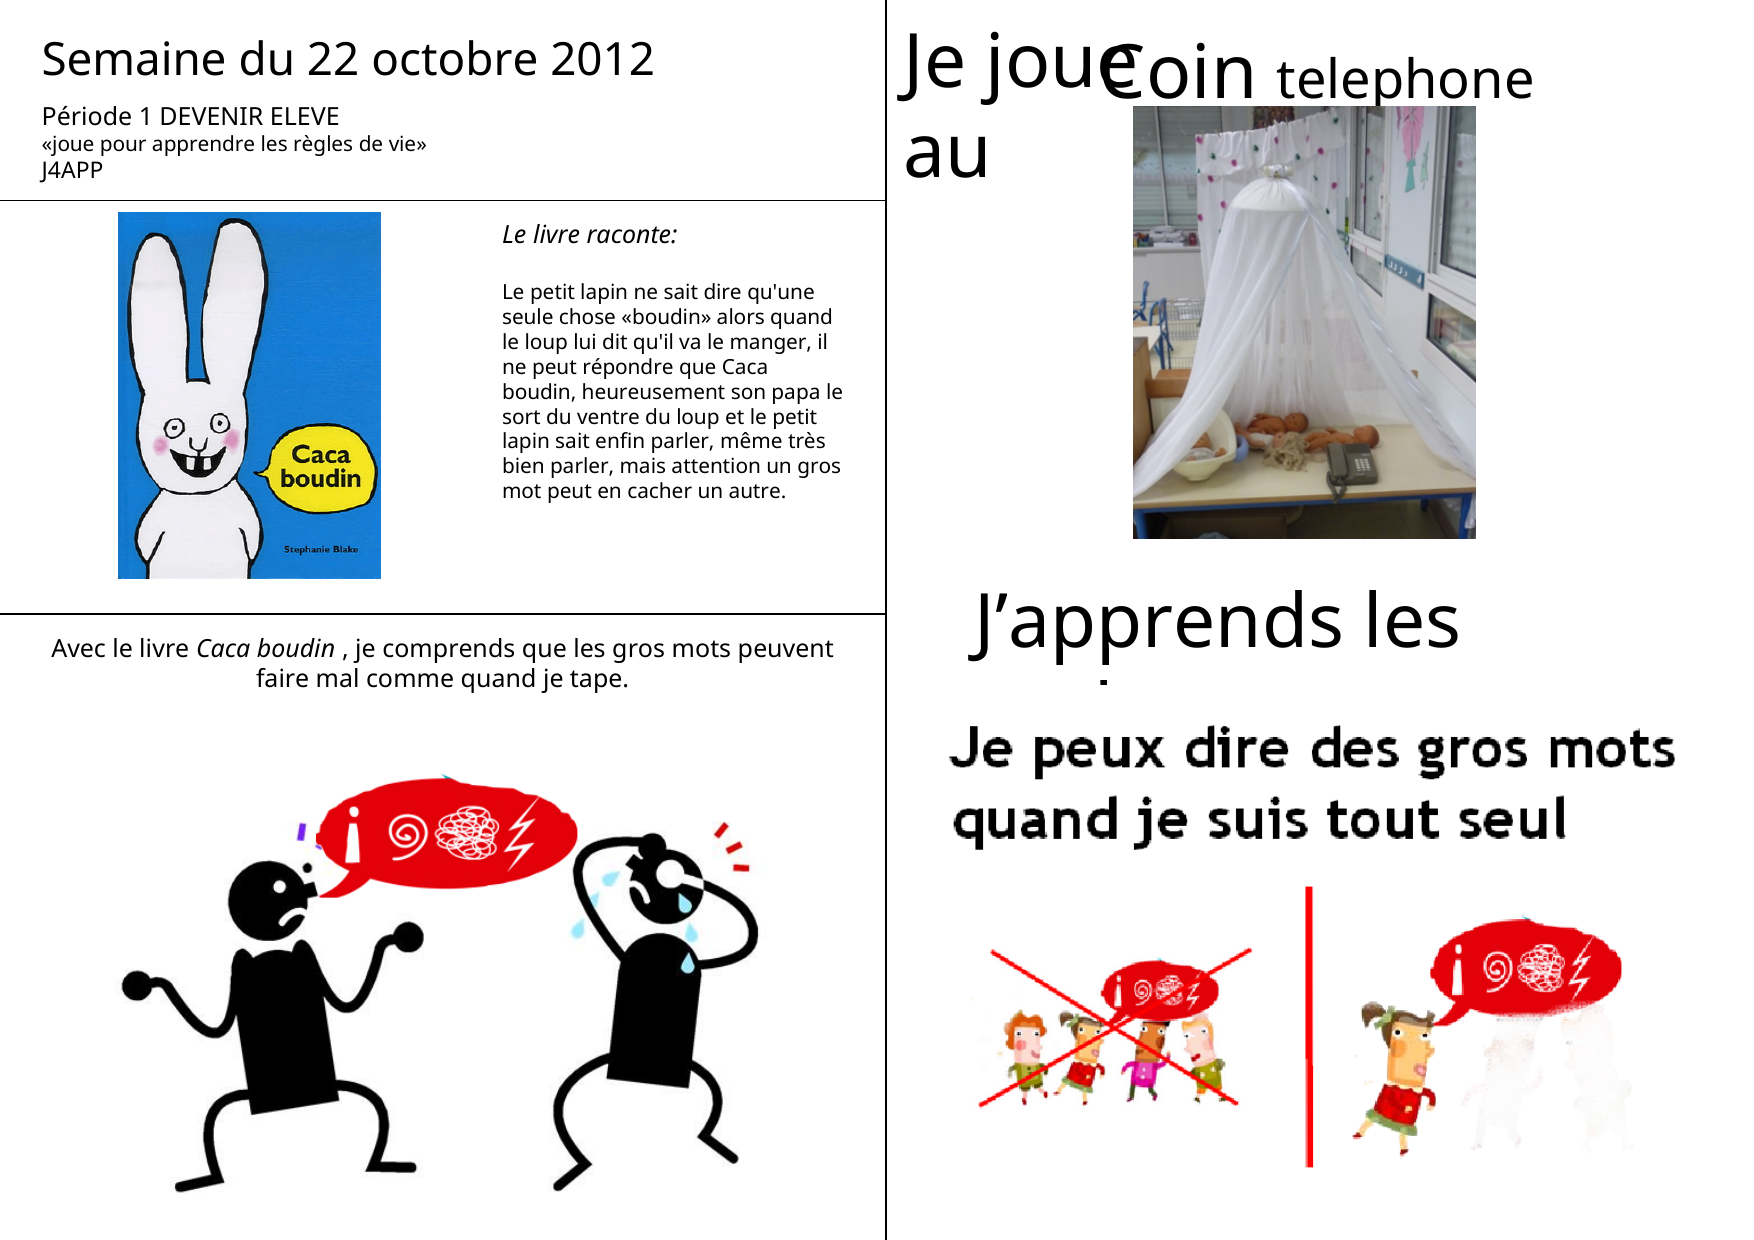

Je joue au
Coin telephone
Semaine du 22 octobre 2012
Période 1 DEVENIR ELEVE
«joue pour apprendre les règles de vie»
J4APP
Le livre raconte:
Le petit lapin ne sait dire qu'une seule chose «boudin» alors quand le loup lui dit qu'il va le manger, il ne peut répondre que Caca boudin, heureusement son papa le sort du ventre du loup et le petit lapin sait enfin parler, même très bien parler, mais attention un gros mot peut en cacher un autre.
J’apprends les regles
Avec le livre Caca boudin , je comprends que les gros mots peuvent faire mal comme quand je tape.